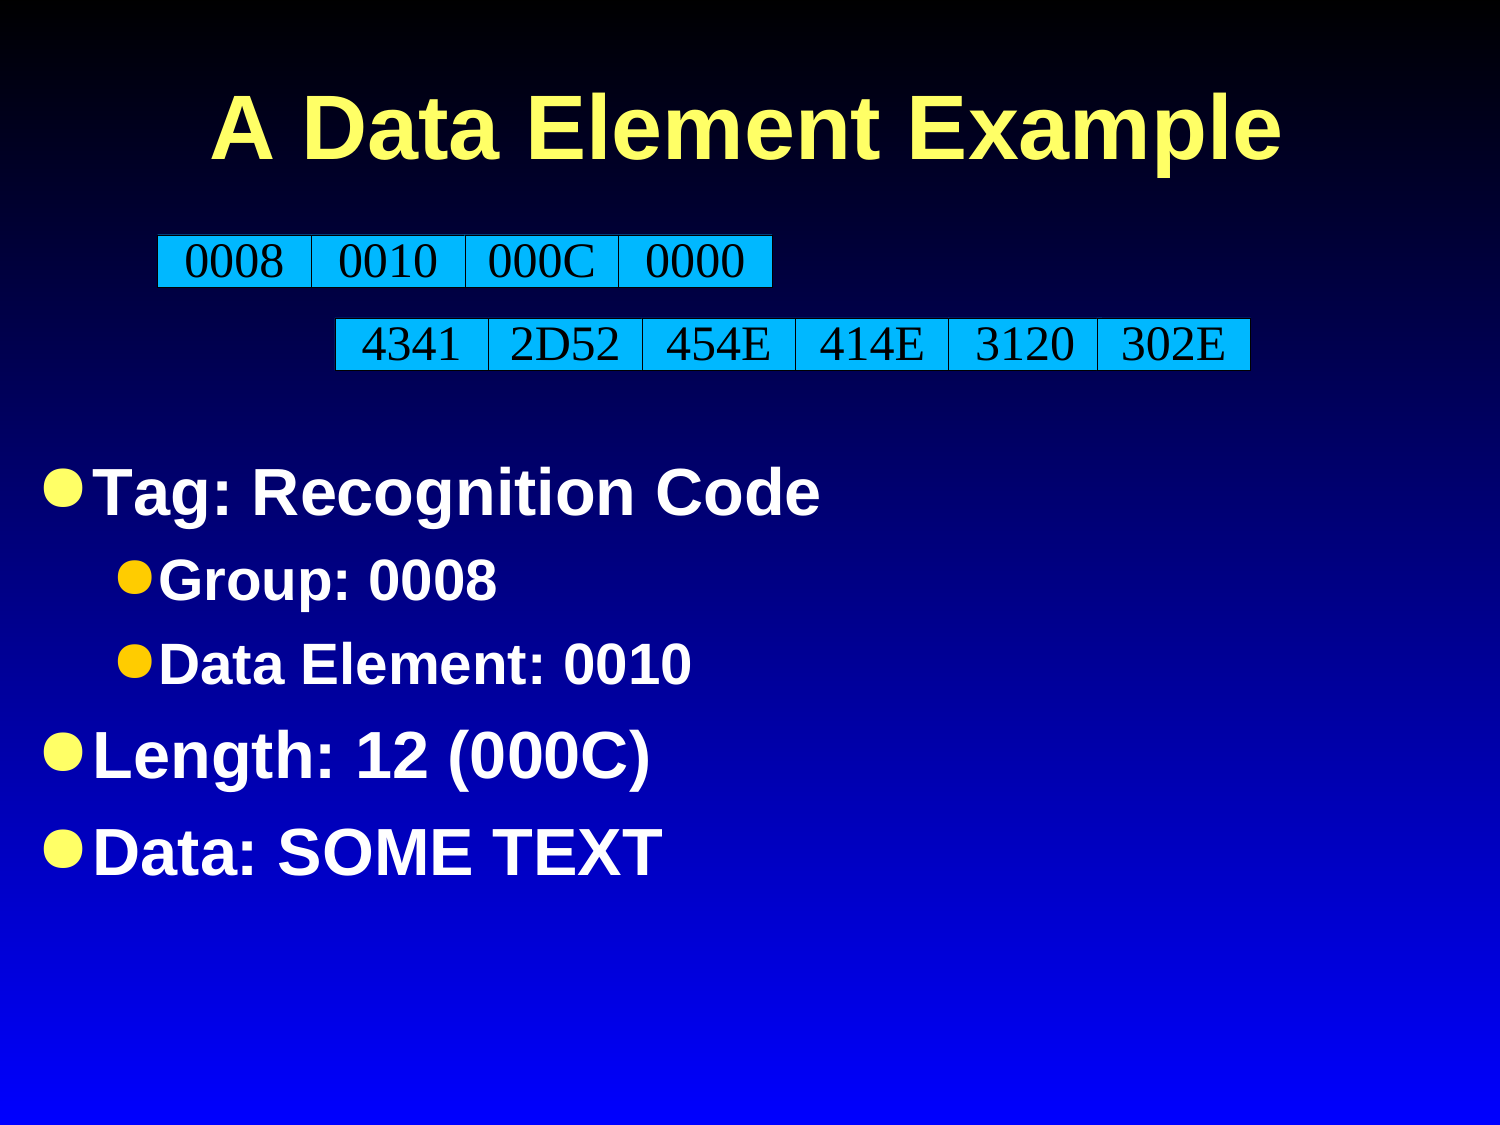

# A Data Element Example
Tag: Recognition Code
Group: 0008
Data Element: 0010
Length: 12 (000C)
Data: SOME TEXT